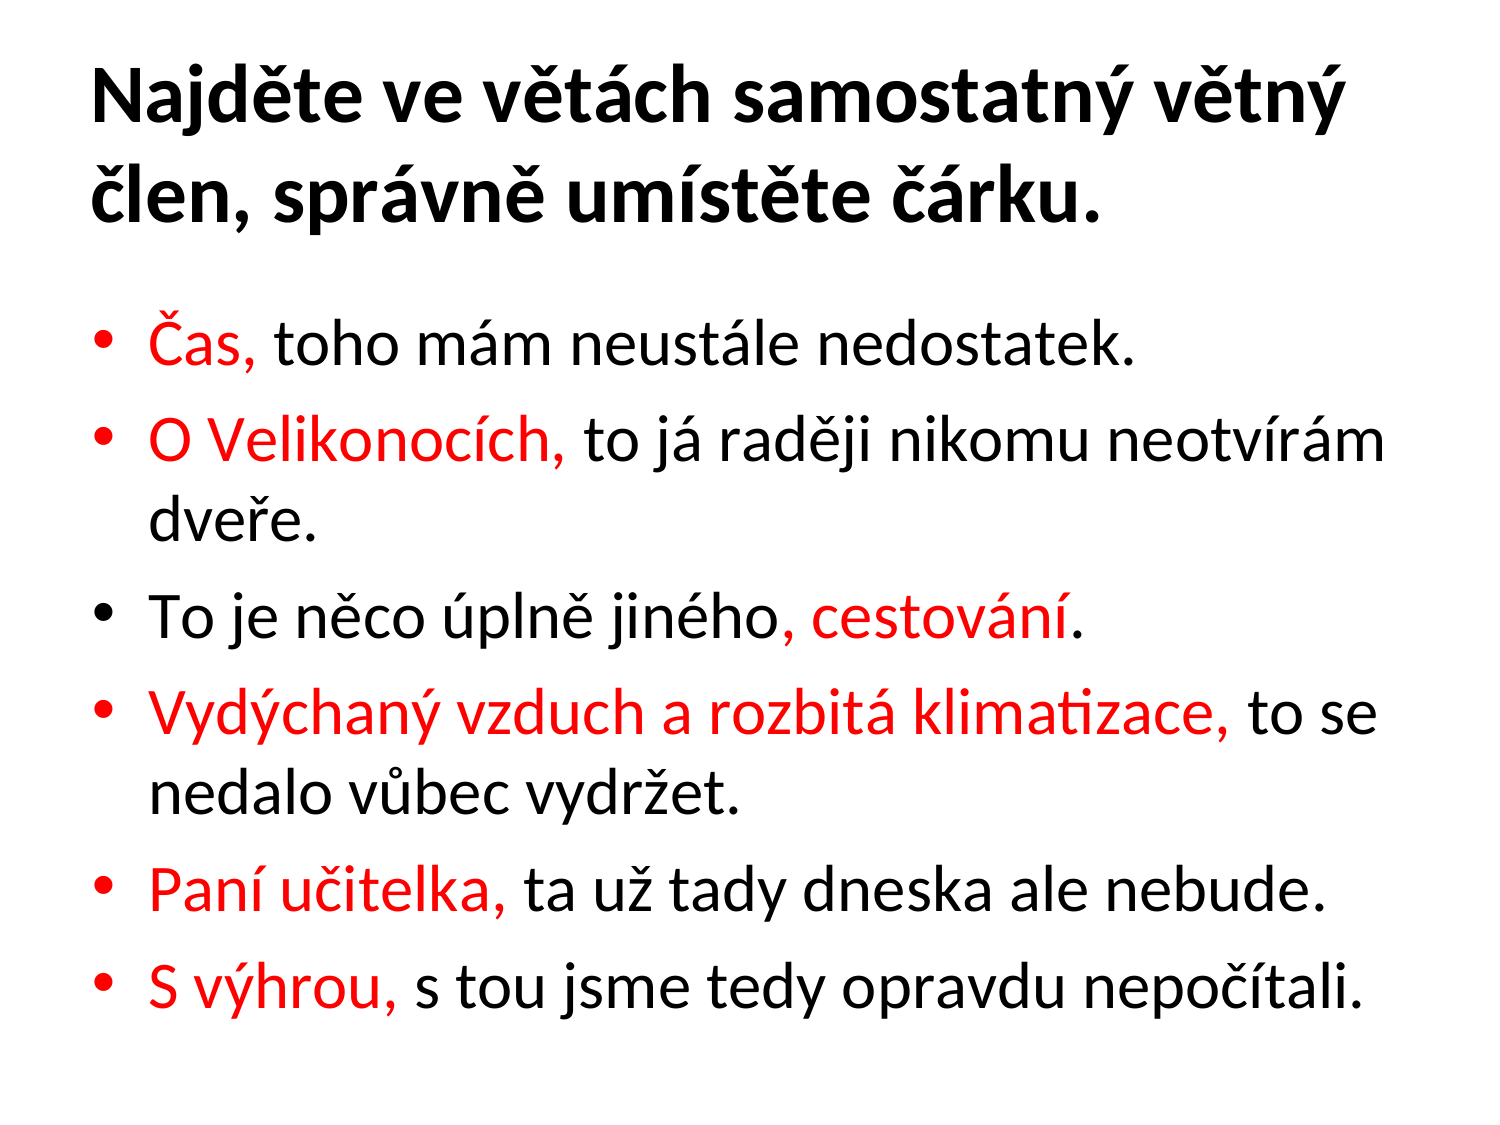

# Najděte ve větách samostatný větný člen, správně umístěte čárku.
Čas, toho mám neustále nedostatek.
O Velikonocích, to já raději nikomu neotvírám dveře.
To je něco úplně jiného, cestování.
Vydýchaný vzduch a rozbitá klimatizace, to se nedalo vůbec vydržet.
Paní učitelka, ta už tady dneska ale nebude.
S výhrou, s tou jsme tedy opravdu nepočítali.